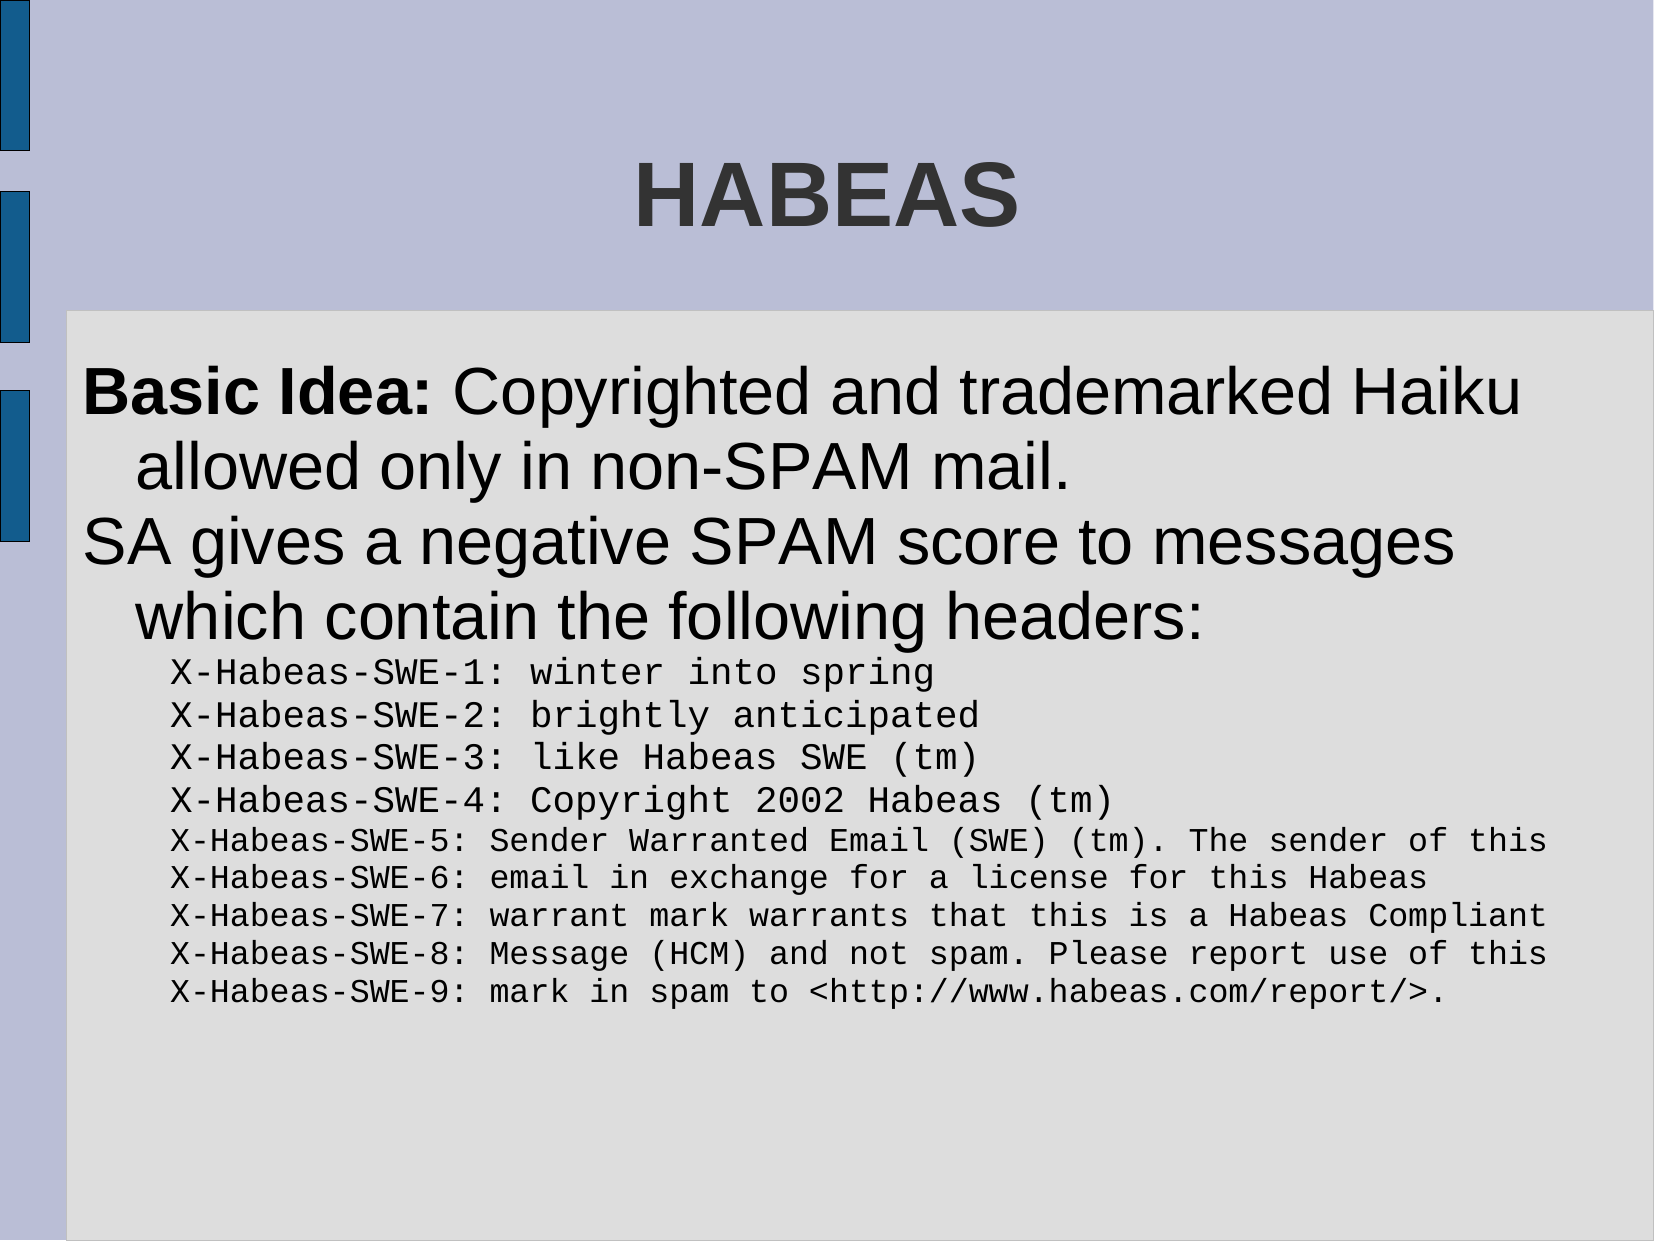

# HABEAS
Basic Idea: Copyrighted and trademarked Haiku allowed only in non-SPAM mail.
SA gives a negative SPAM score to messages which contain the following headers:
X-Habeas-SWE-1: winter into spring
X-Habeas-SWE-2: brightly anticipated
X-Habeas-SWE-3: like Habeas SWE (tm)
X-Habeas-SWE-4: Copyright 2002 Habeas (tm)
X-Habeas-SWE-5: Sender Warranted Email (SWE) (tm). The sender of this
X-Habeas-SWE-6: email in exchange for a license for this Habeas
X-Habeas-SWE-7: warrant mark warrants that this is a Habeas Compliant
X-Habeas-SWE-8: Message (HCM) and not spam. Please report use of this
X-Habeas-SWE-9: mark in spam to <http://www.habeas.com/report/>.